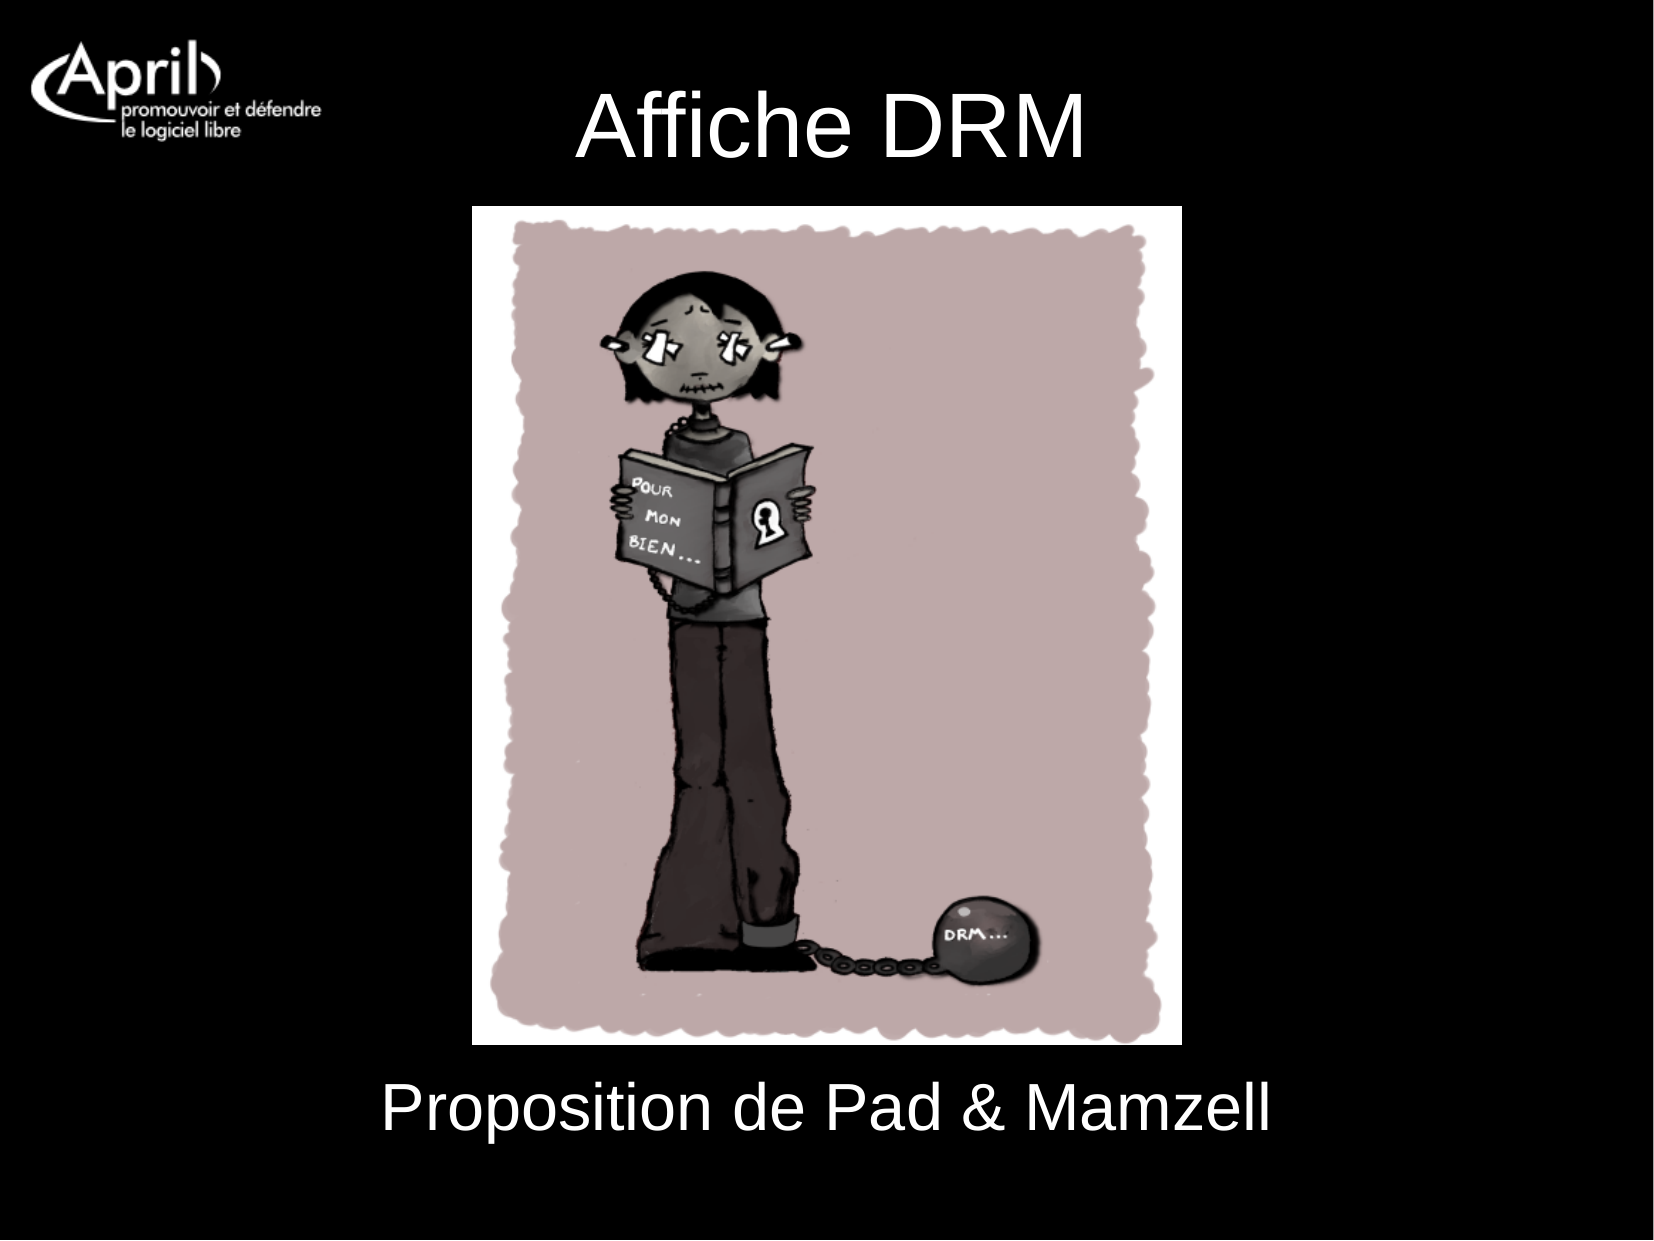

# Affiche DRM
Proposition de Pad & Mamzell